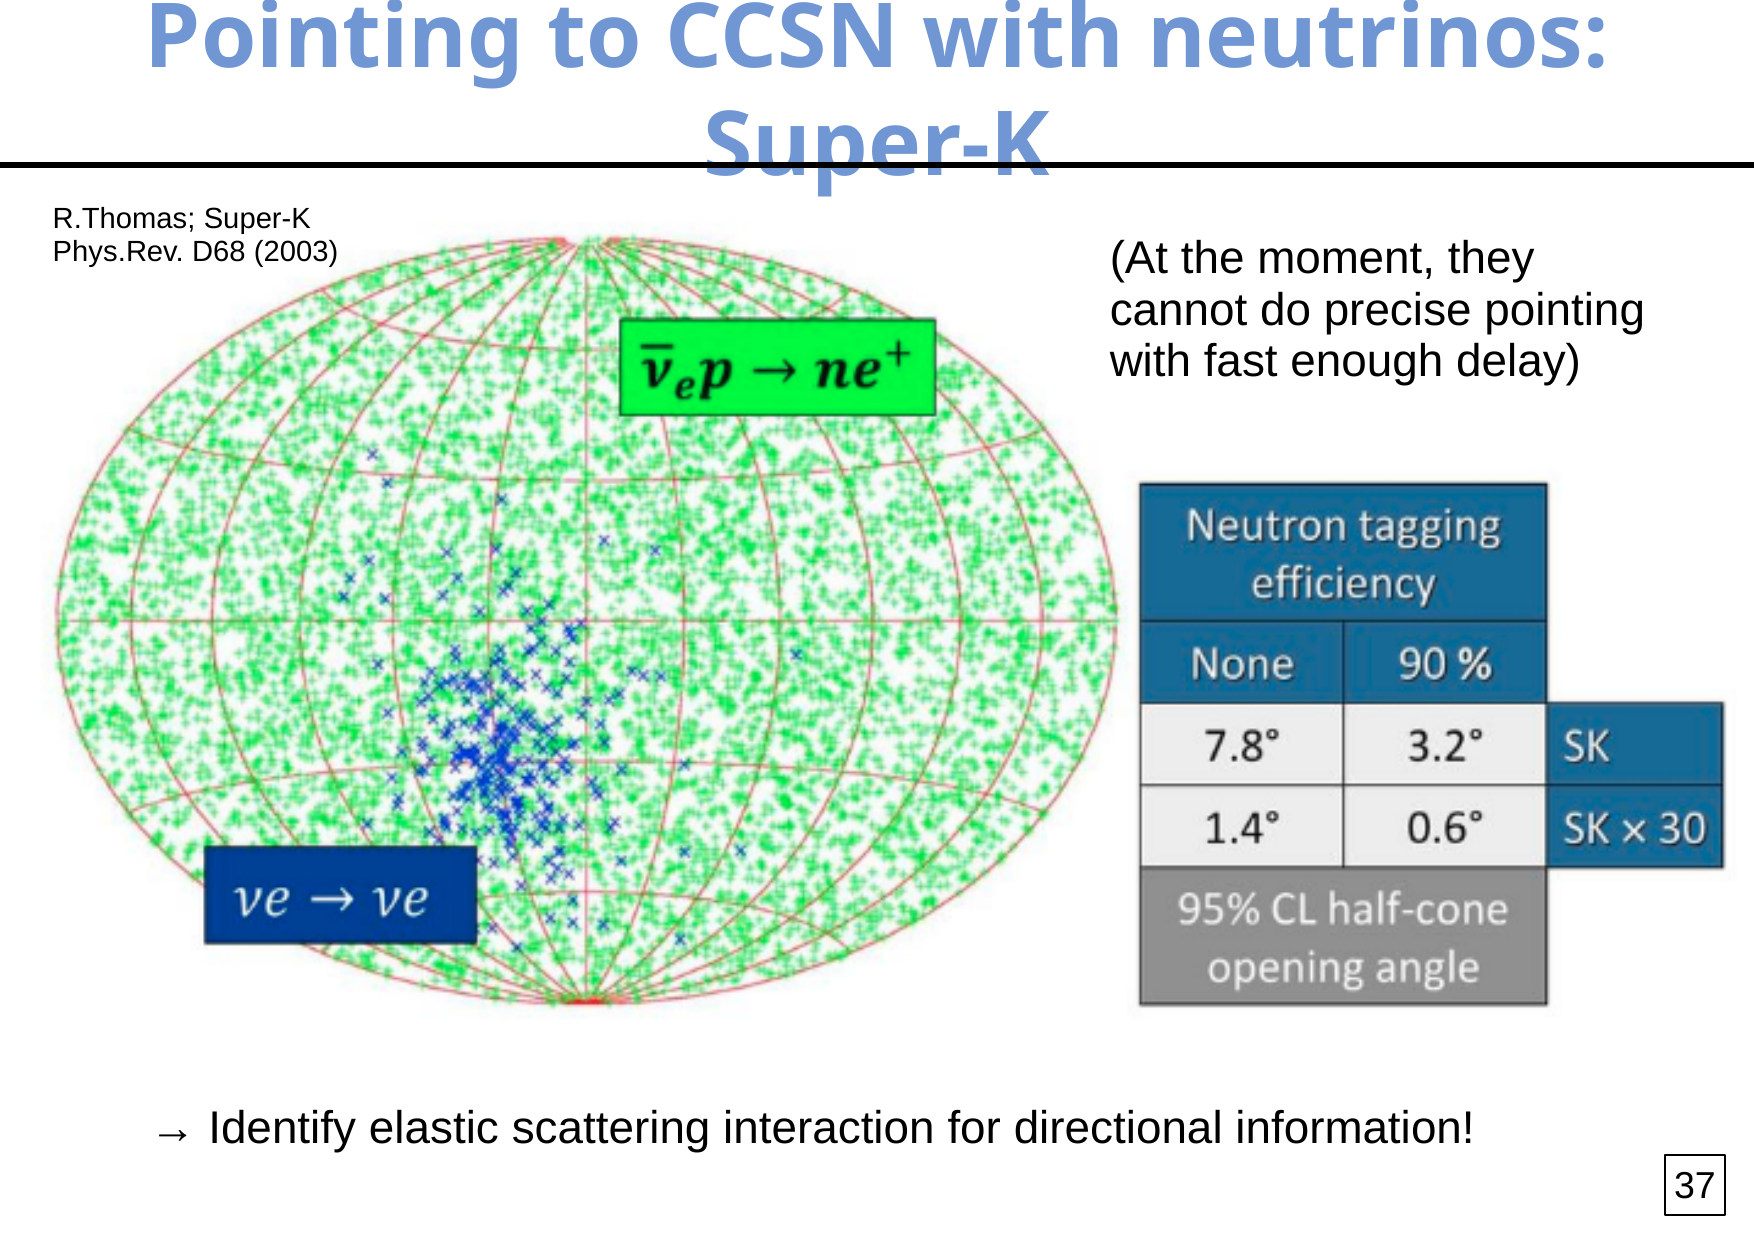

Pointing to CCSN with neutrinos: Super-K
R.Thomas; Super-K Phys.Rev. D68 (2003)
(At the moment, they cannot do precise pointing with fast enough delay)
→ Identify elastic scattering interaction for directional information!
37